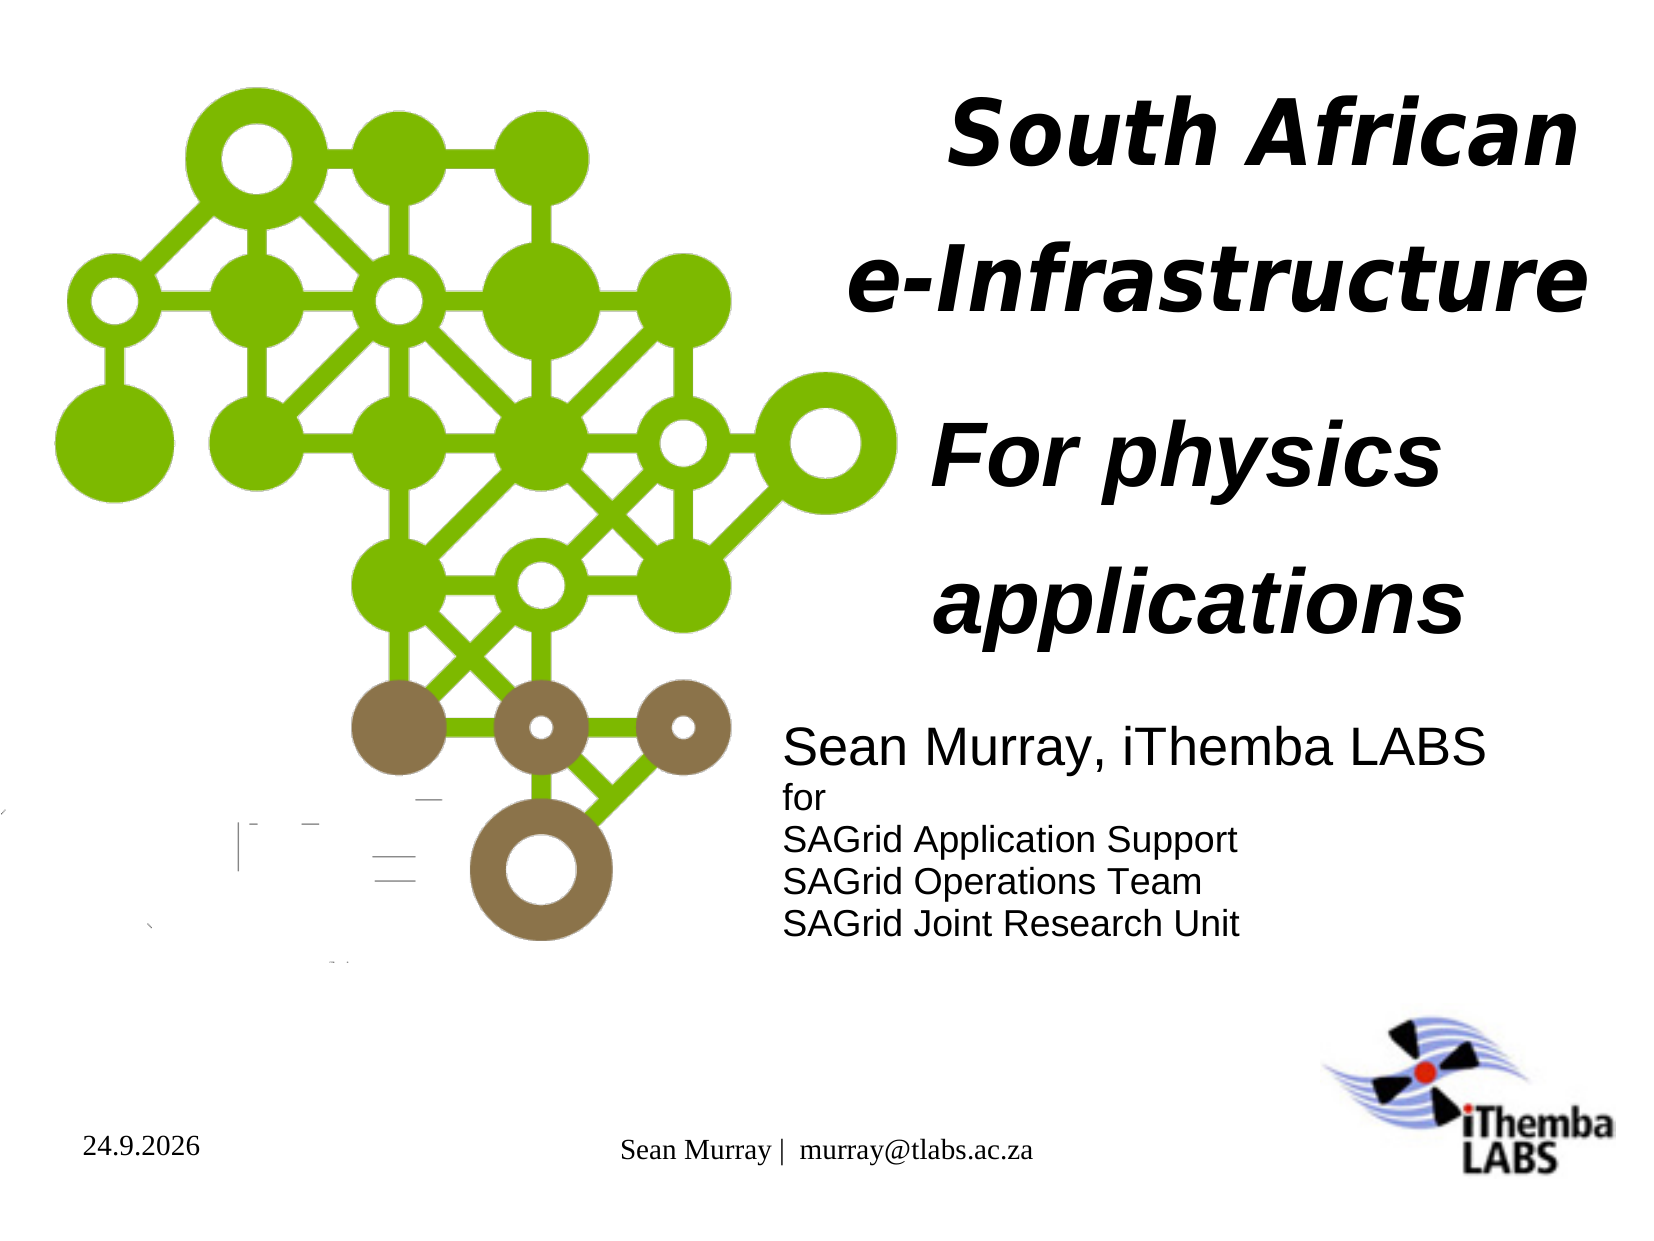

South African
e-Infrastructure
# For physics
applications
Sean Murray, iThemba LABS
for
SAGrid Application Support
SAGrid Operations Team
SAGrid Joint Research Unit